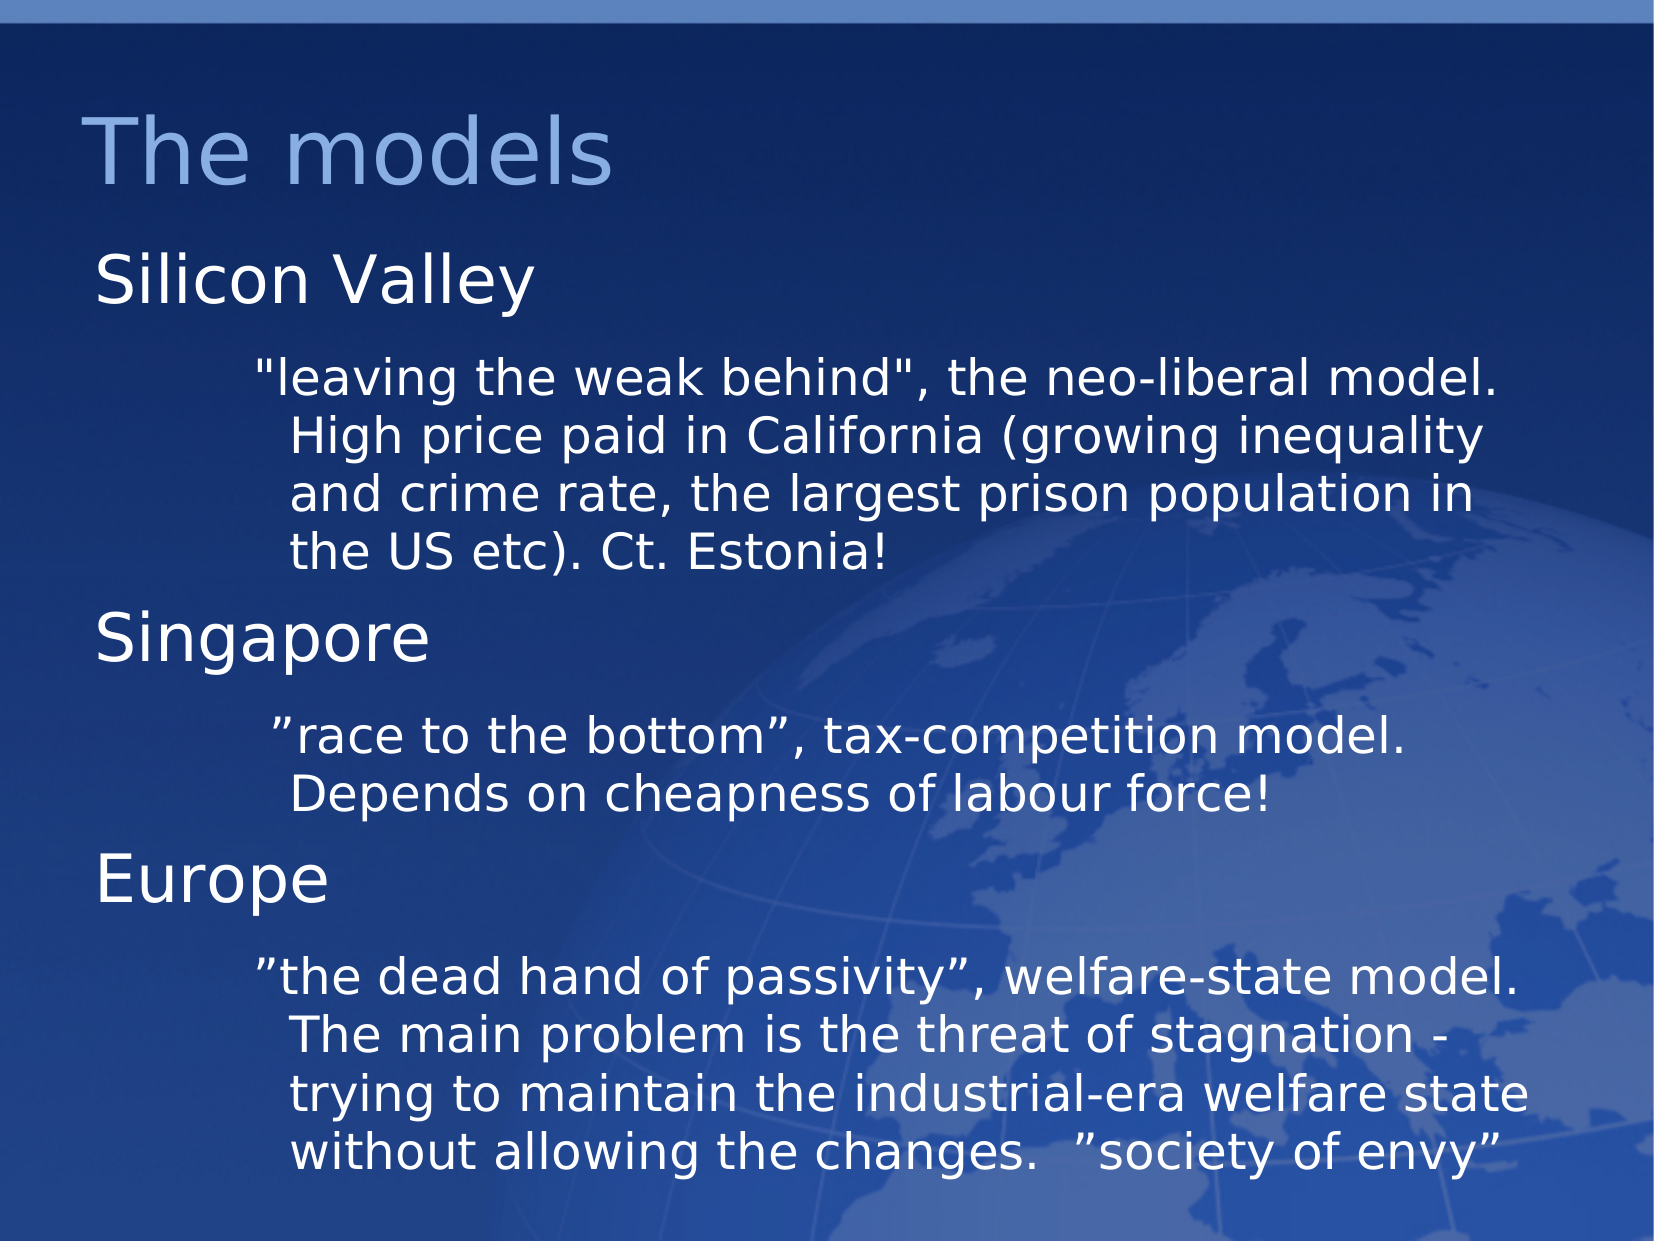

# The models
Silicon Valley
"leaving the weak behind", the neo-liberal model. High price paid in California (growing inequality and crime rate, the largest prison population in the US etc). Ct. Estonia!
Singapore
 ”race to the bottom”, tax-competition model. Depends on cheapness of labour force!
Europe
”the dead hand of passivity”, welfare-state model. The main problem is the threat of stagnation - trying to maintain the industrial-era welfare state without allowing the changes. ”society of envy”